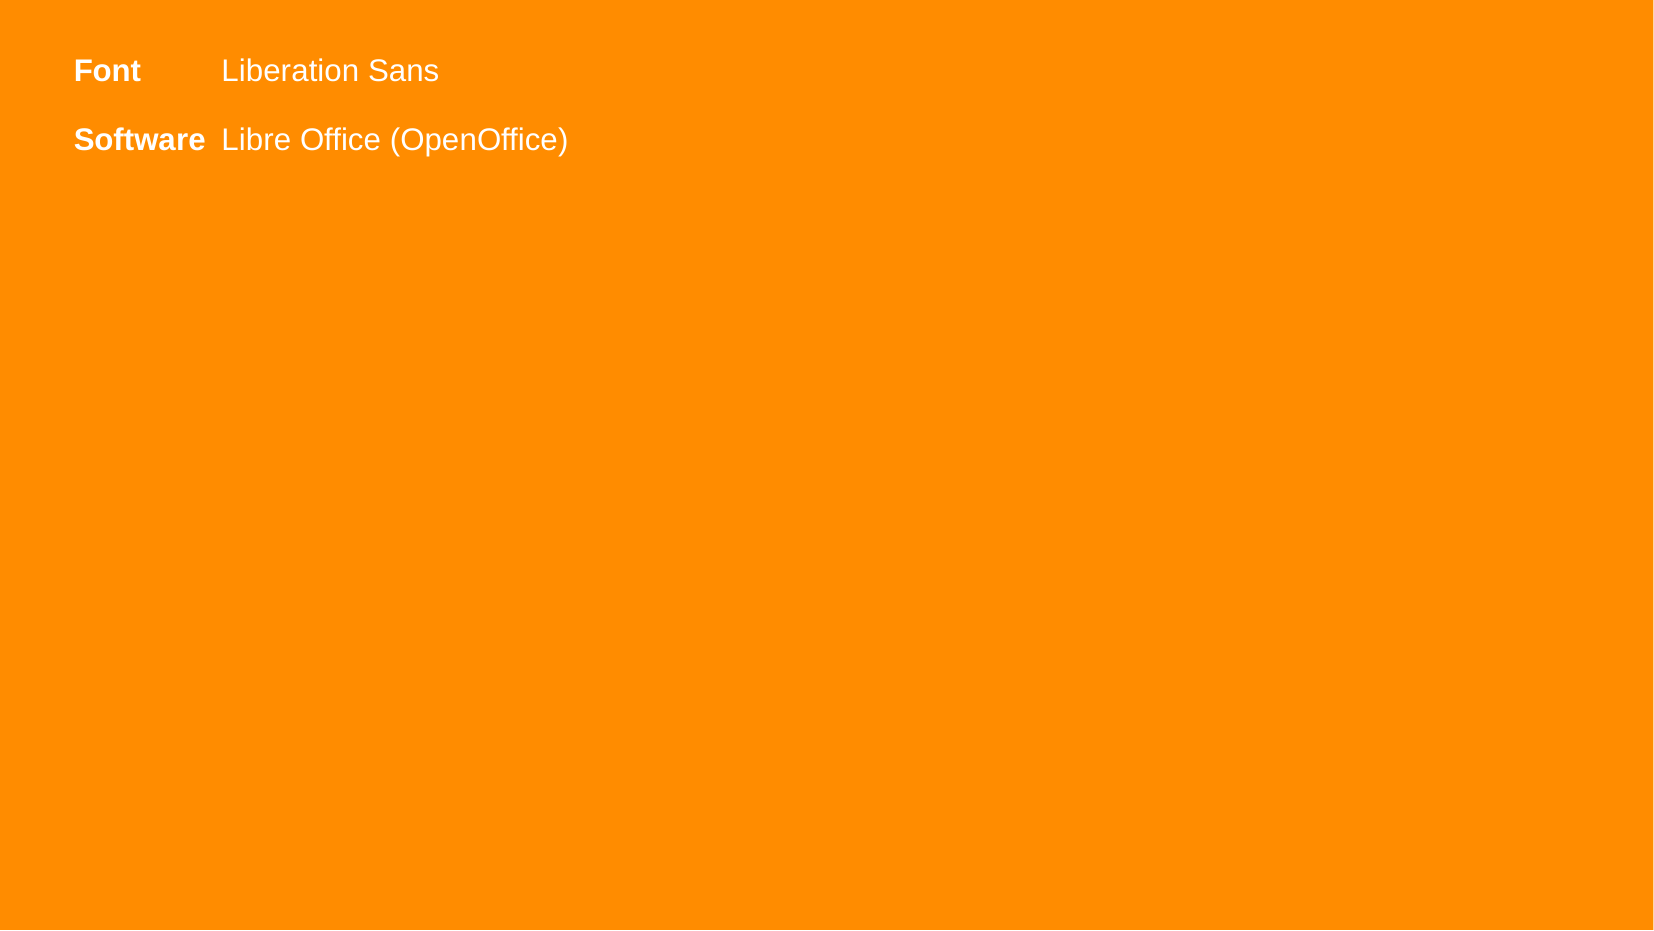

Font		Liberation Sans
Software	Libre Office (OpenOffice)